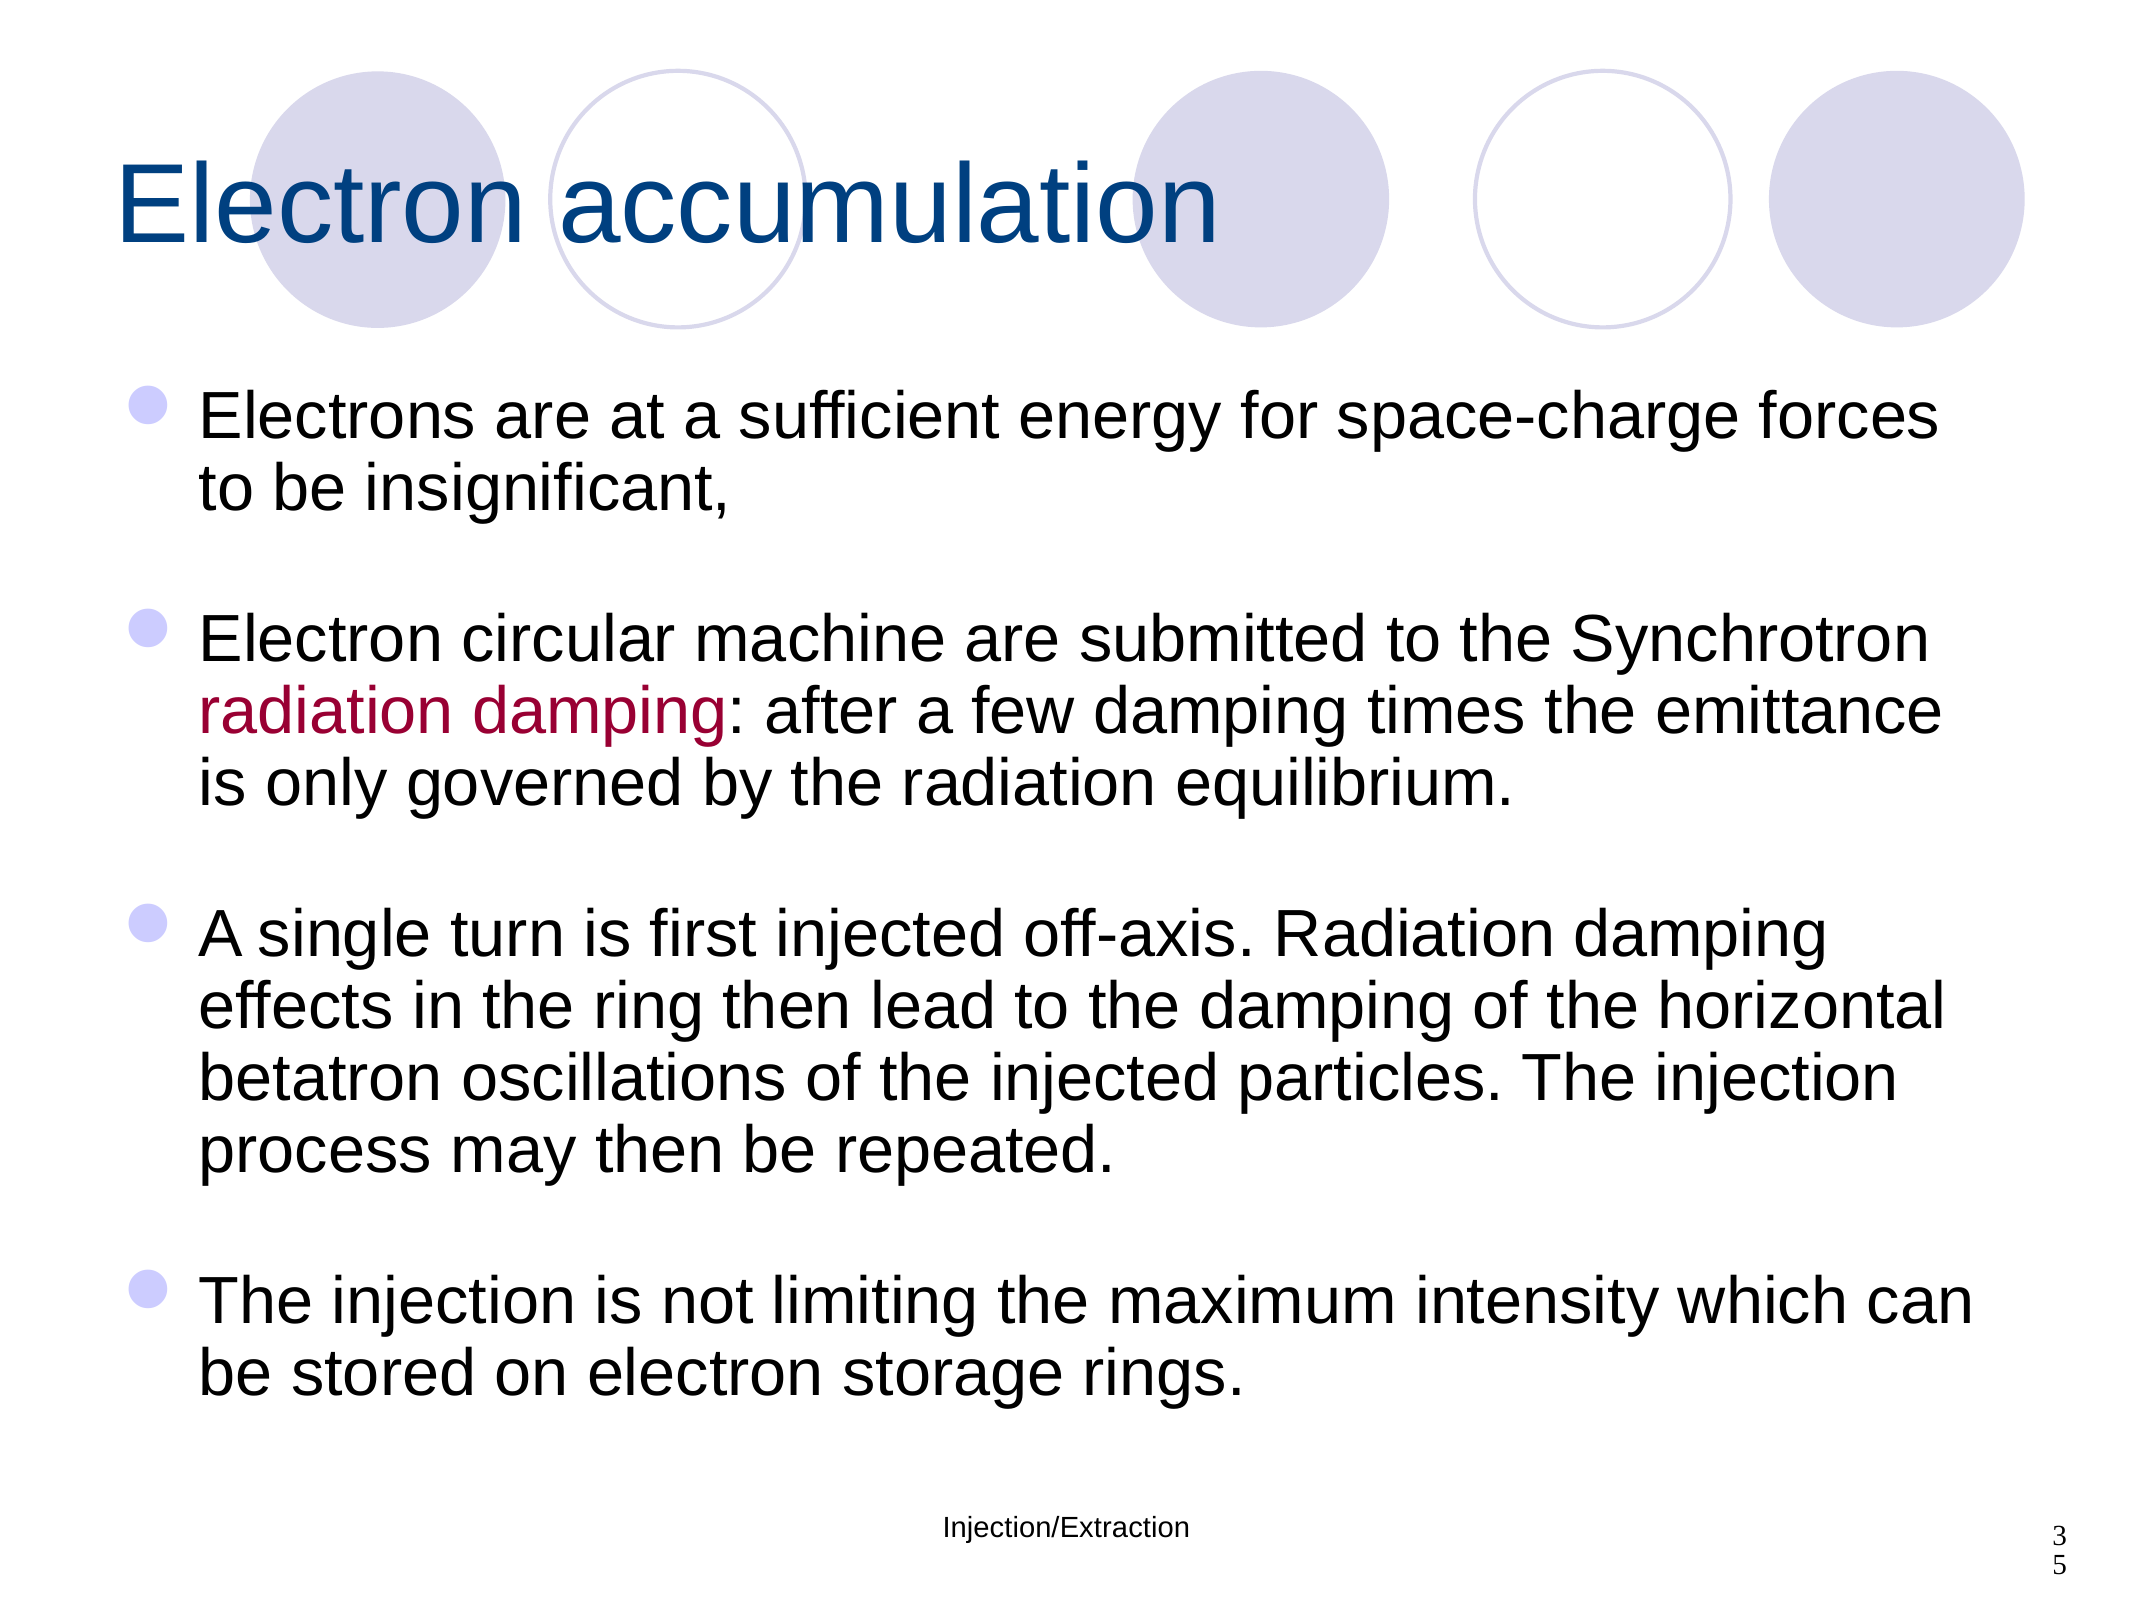

# Electron accumulation
Electrons are at a sufficient energy for space-charge forces to be insignificant,
Electron circular machine are submitted to the Synchrotron radiation damping: after a few damping times the emittance is only governed by the radiation equilibrium.
A single turn is first injected off-axis. Radiation damping effects in the ring then lead to the damping of the horizontal betatron oscillations of the injected particles. The injection process may then be repeated.
The injection is not limiting the maximum intensity which can be stored on electron storage rings.
35